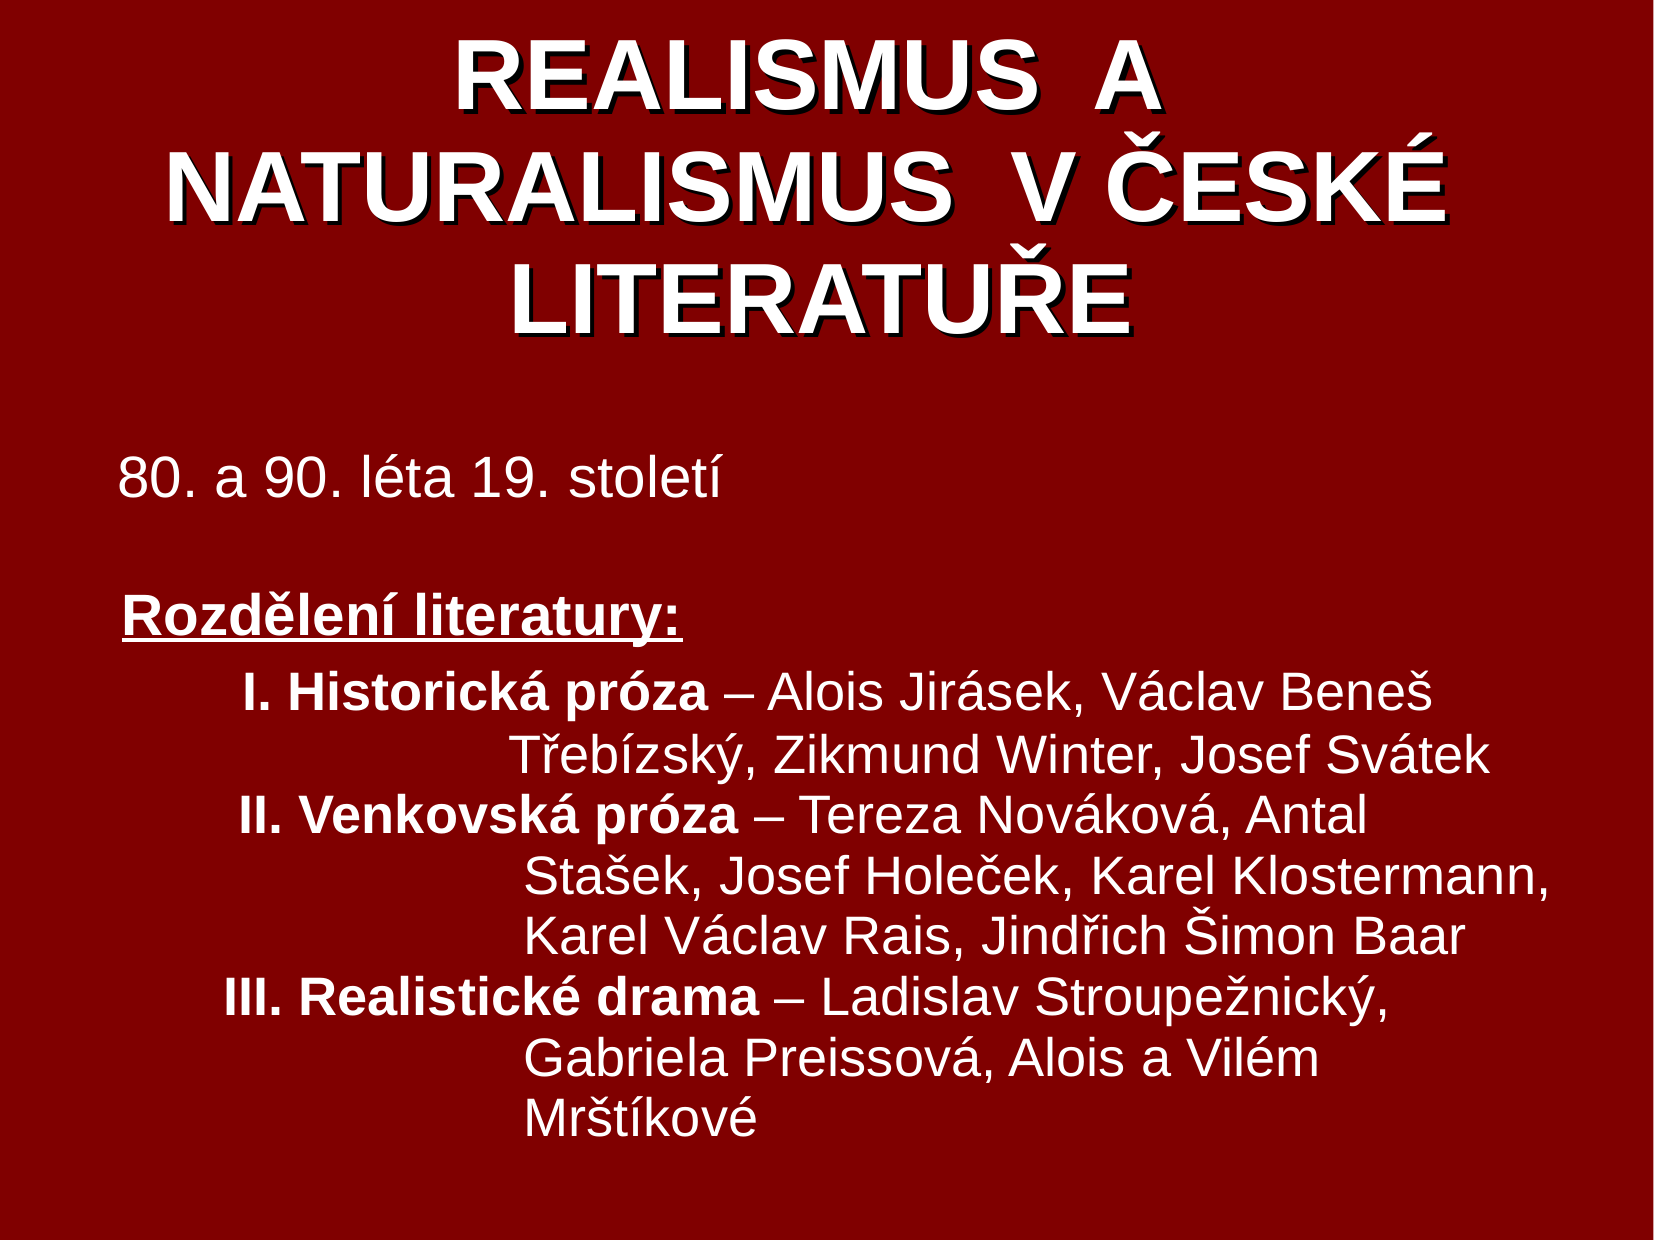

# REALISMUS A NATURALISMUS V ČESKÉ LITERATUŘE
 80. a 90. léta 19. století
 Rozdělení literatury:
 I. Historická próza – Alois Jirásek, Václav Beneš
 Třebízský, Zikmund Winter, Josef Svátek
 II. Venkovská próza – Tereza Nováková, Antal
 Stašek, Josef Holeček, Karel Klostermann,
 Karel Václav Rais, Jindřich Šimon Baar
 III. Realistické drama – Ladislav Stroupežnický,
 Gabriela Preissová, Alois a Vilém
 Mrštíkové